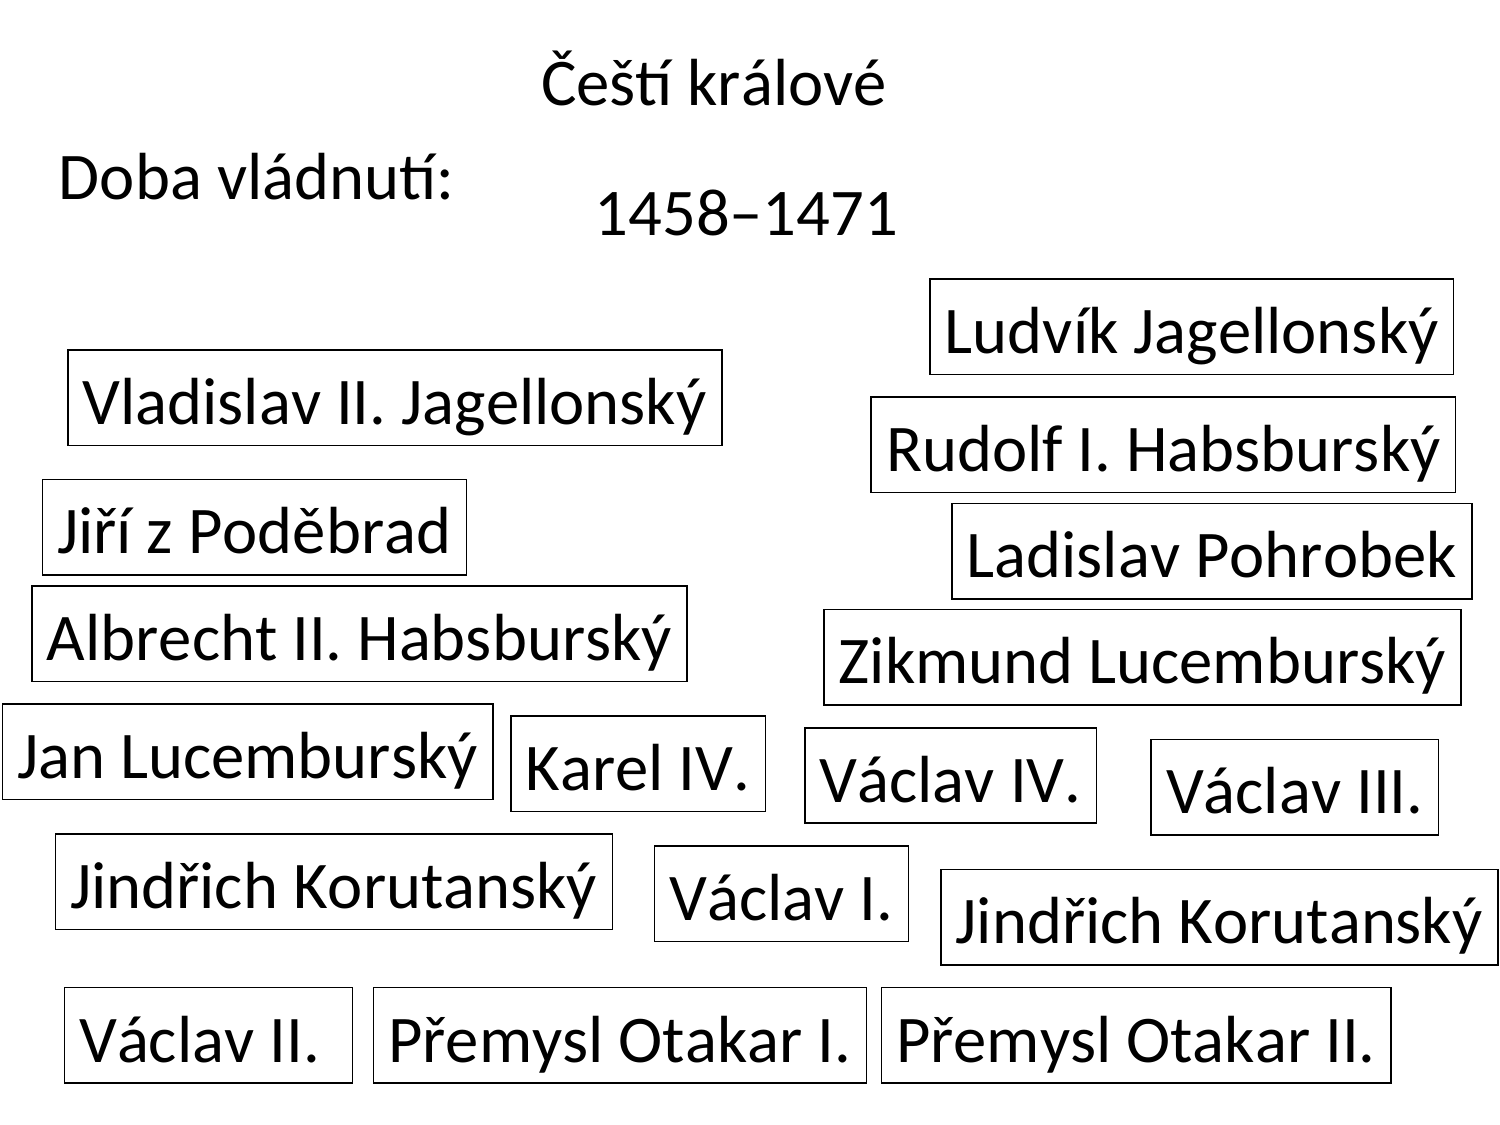

Čeští králové
Doba vládnutí:
 1458–1471
Ludvík Jagellonský
Vladislav II. Jagellonský
Rudolf I. Habsburský
Jiří z Poděbrad
Ladislav Pohrobek
Albrecht II. Habsburský
Zikmund Lucemburský
Jan Lucemburský
Karel IV.
Václav IV.
Václav III.
Jindřich Korutanský
Václav I.
Jindřich Korutanský
Václav II.
Přemysl Otakar I.
Přemysl Otakar II.